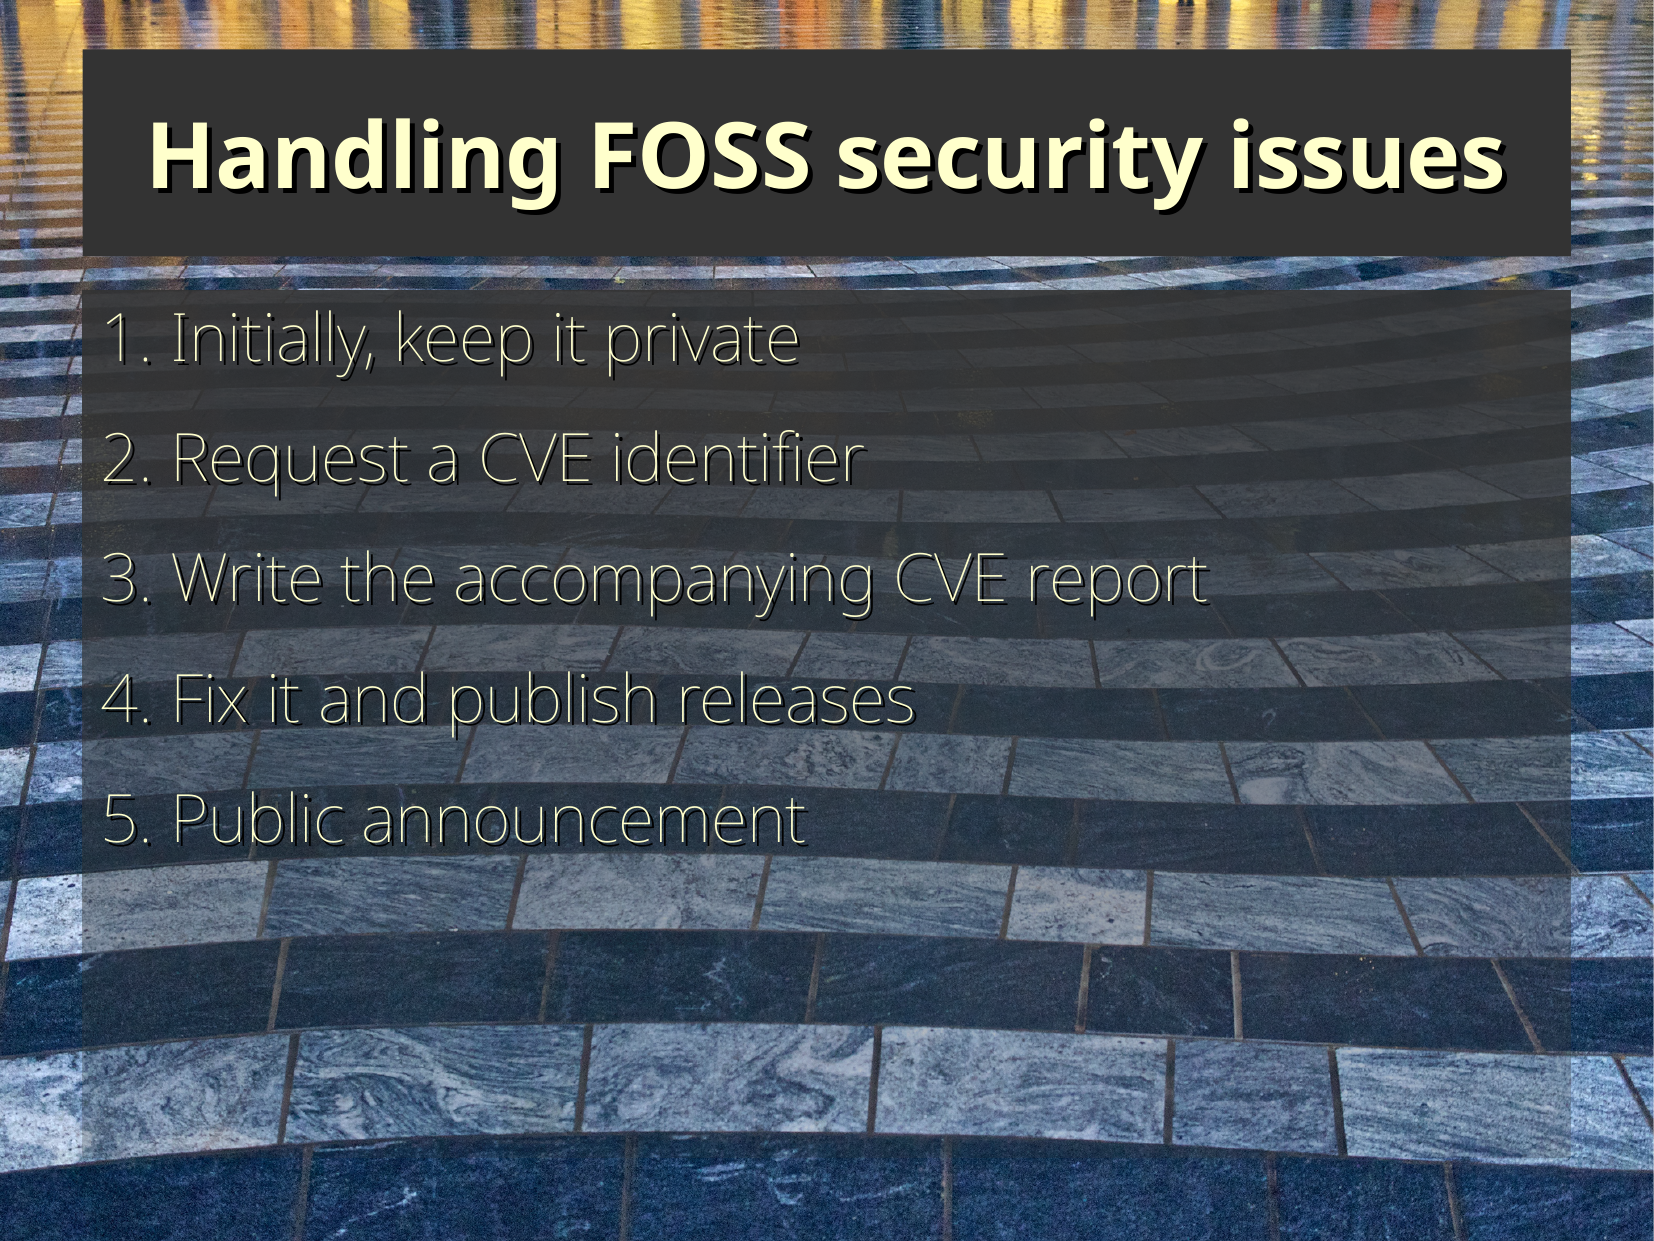

# Handling FOSS security issues
 Initially, keep it private
 Request a CVE identifier
 Write the accompanying CVE report
 Fix it and publish releases
 Public announcement